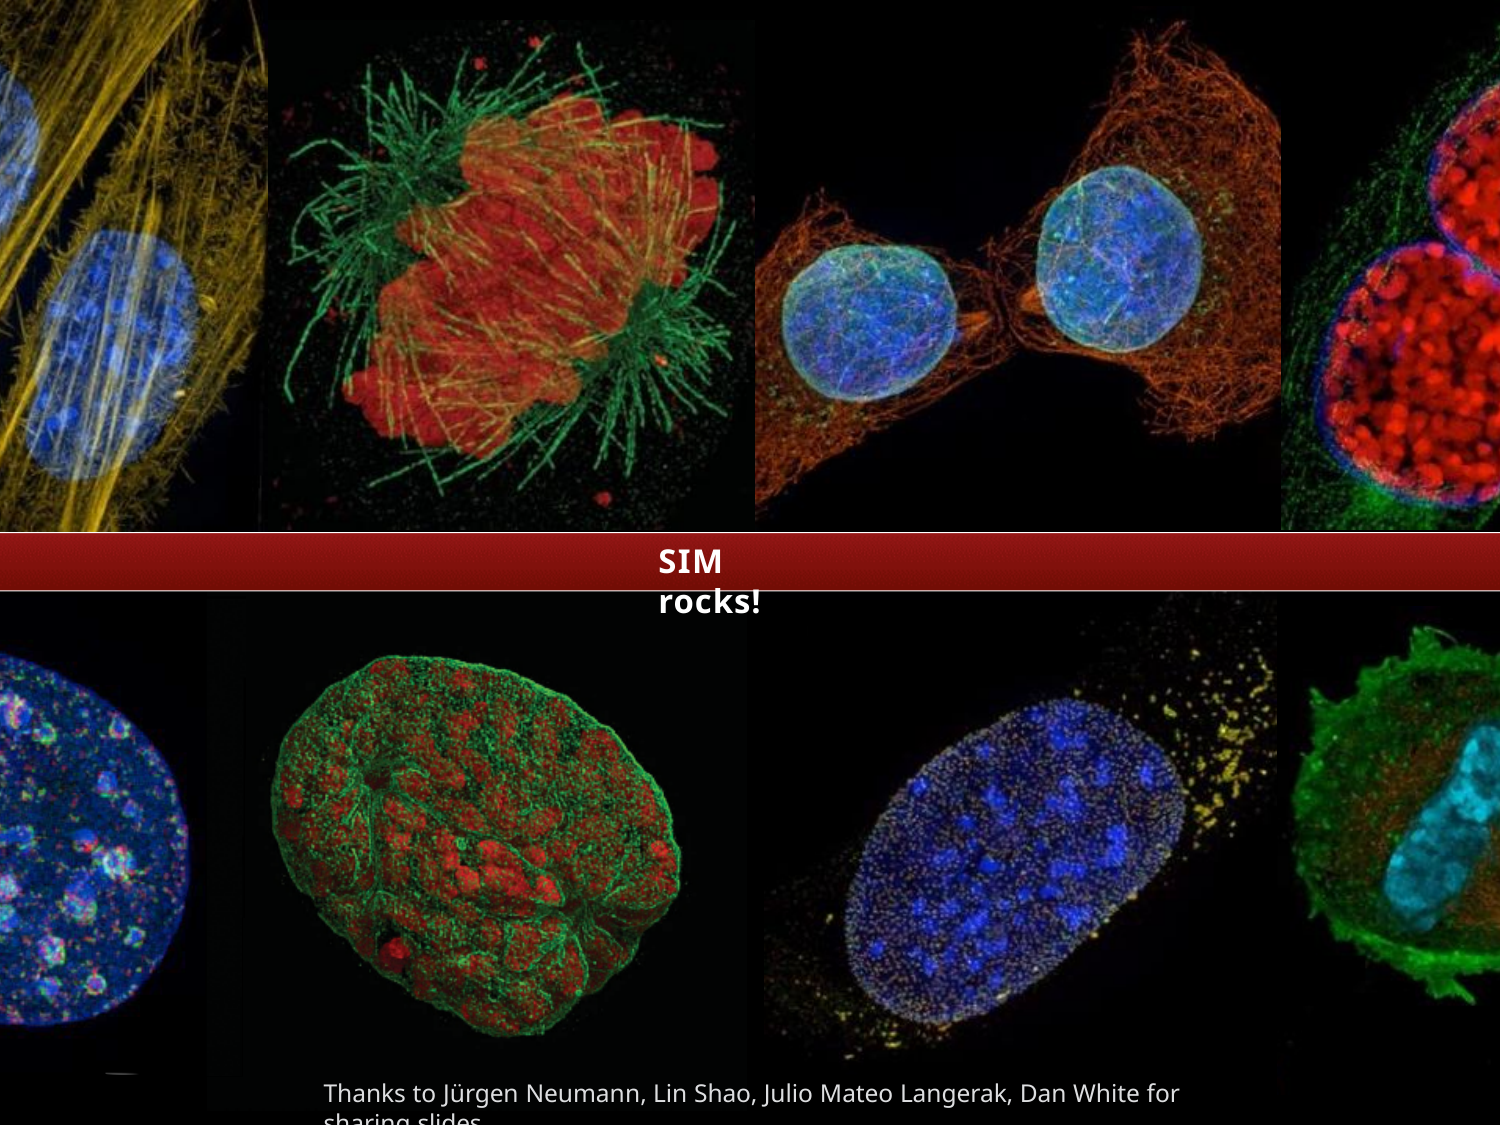

SIM rocks!
Thanks to Jürgen Neumann, Lin Shao, Julio Mateo Langerak, Dan White for sharing slides